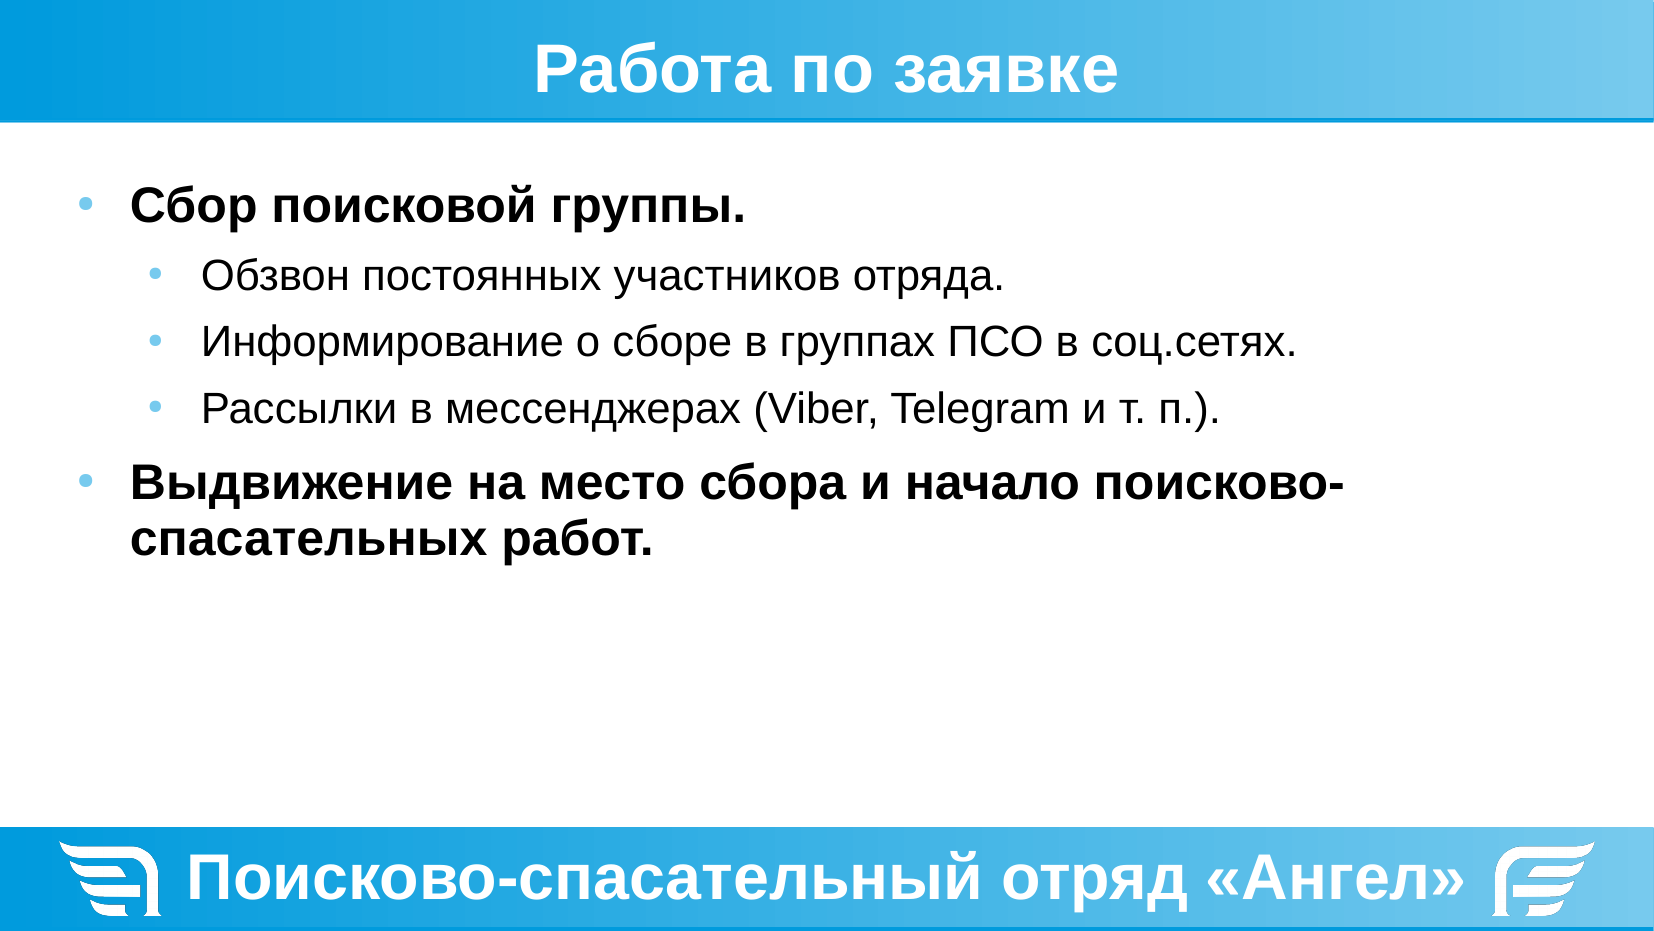

# Работа по заявке
Сбор поисковой группы.
Обзвон постоянных участников отряда.
Информирование о сборе в группах ПСО в соц.сетях.
Рассылки в мессенджерах (Viber, Telegram и т. п.).
Выдвижение на место сбора и начало поисково-спасательных работ.